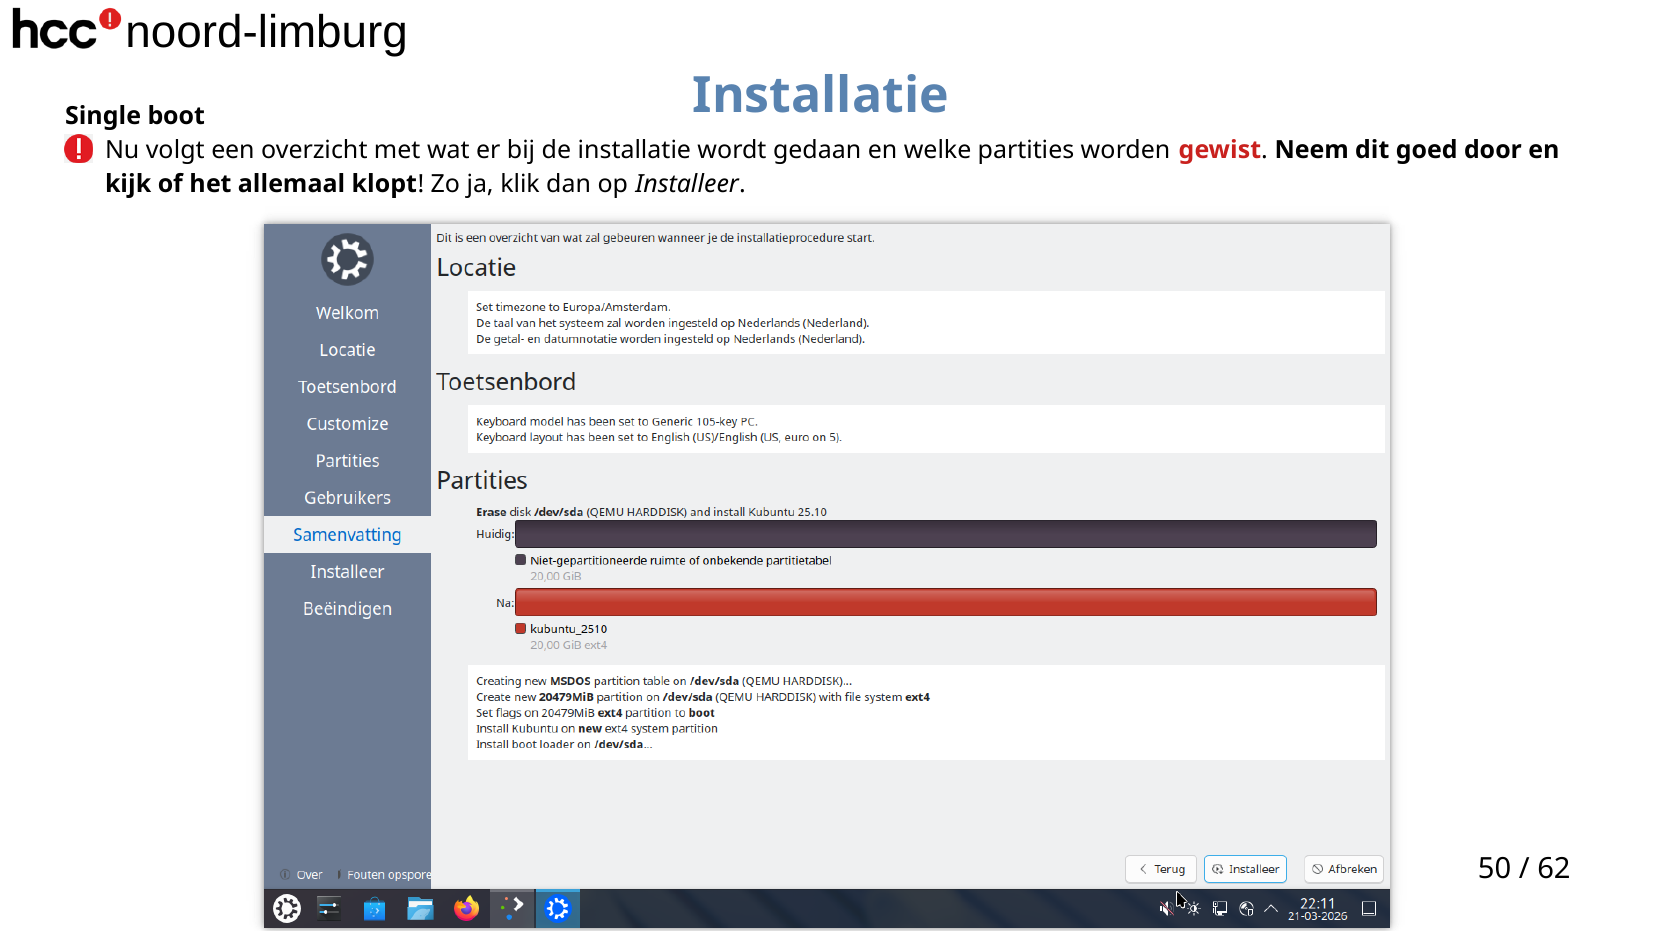

Installatie
# Single boot
 Nu volgt een overzicht met wat er bij de installatie wordt gedaan en welke partities worden gewist. Neem dit goed door en
 kijk of het allemaal klopt! Zo ja, klik dan op Installeer.
50